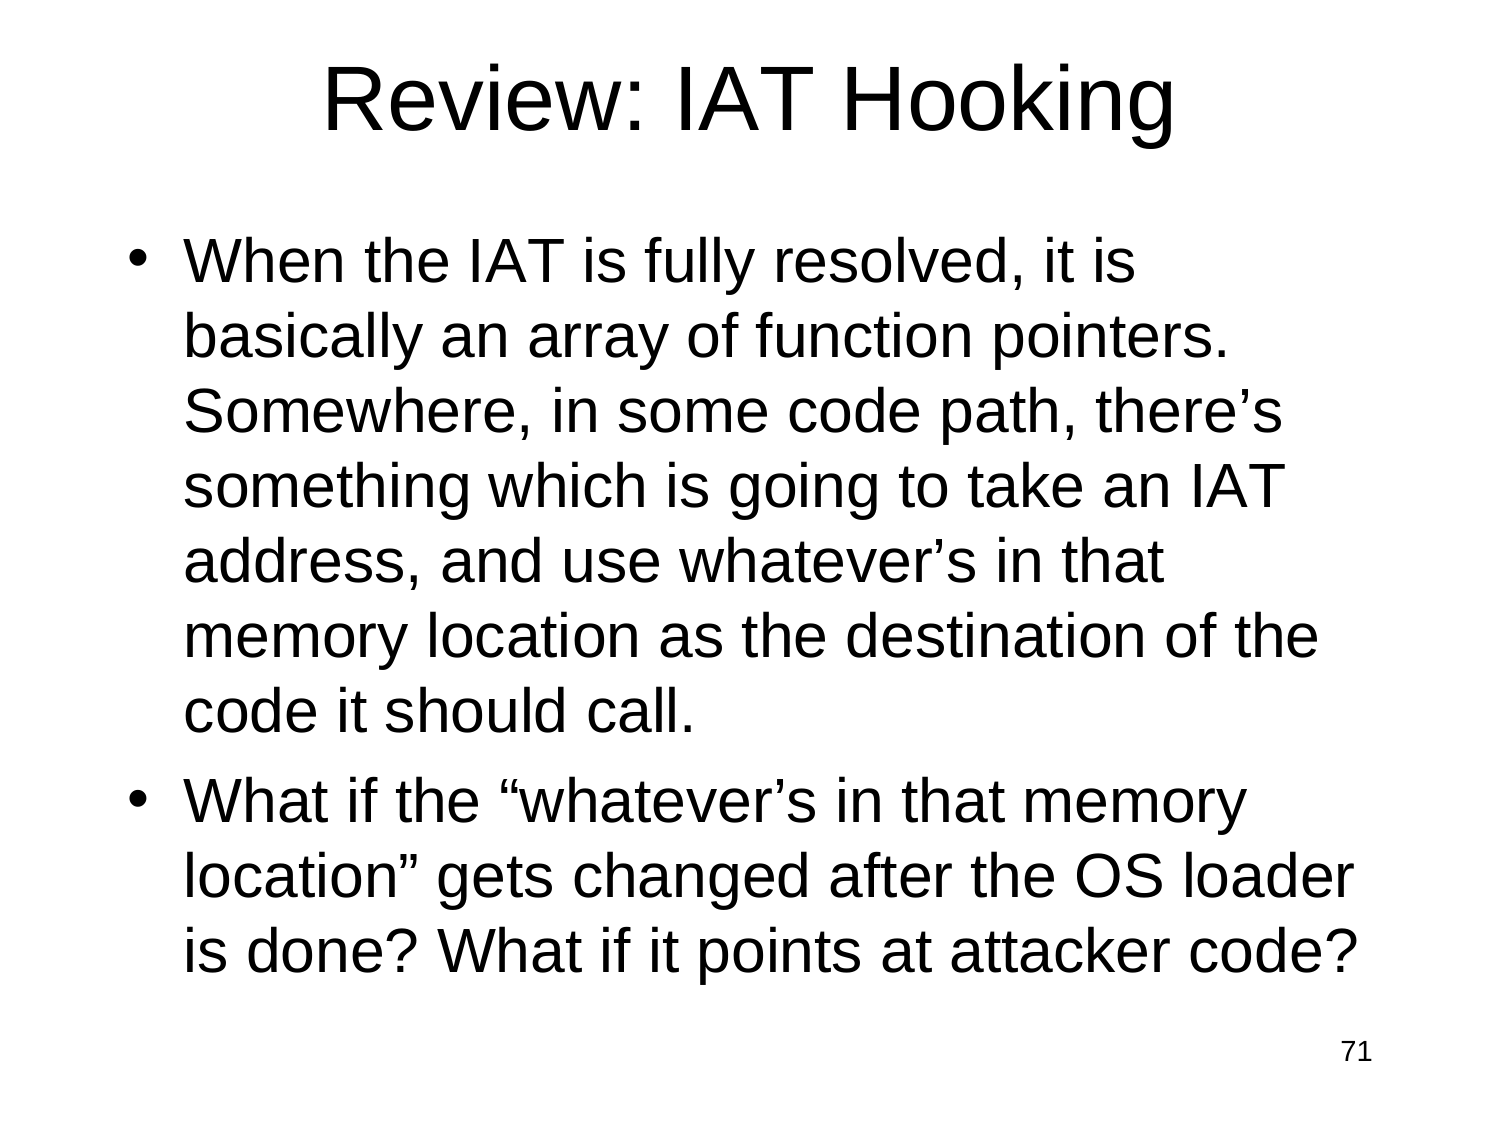

# Review: IAT Hooking
When the IAT is fully resolved, it is basically an array of function pointers. Somewhere, in some code path, there’s something which is going to take an IAT address, and use whatever’s in that memory location as the destination of the code it should call.
What if the “whatever’s in that memory location” gets changed after the OS loader is done? What if it points at attacker code?